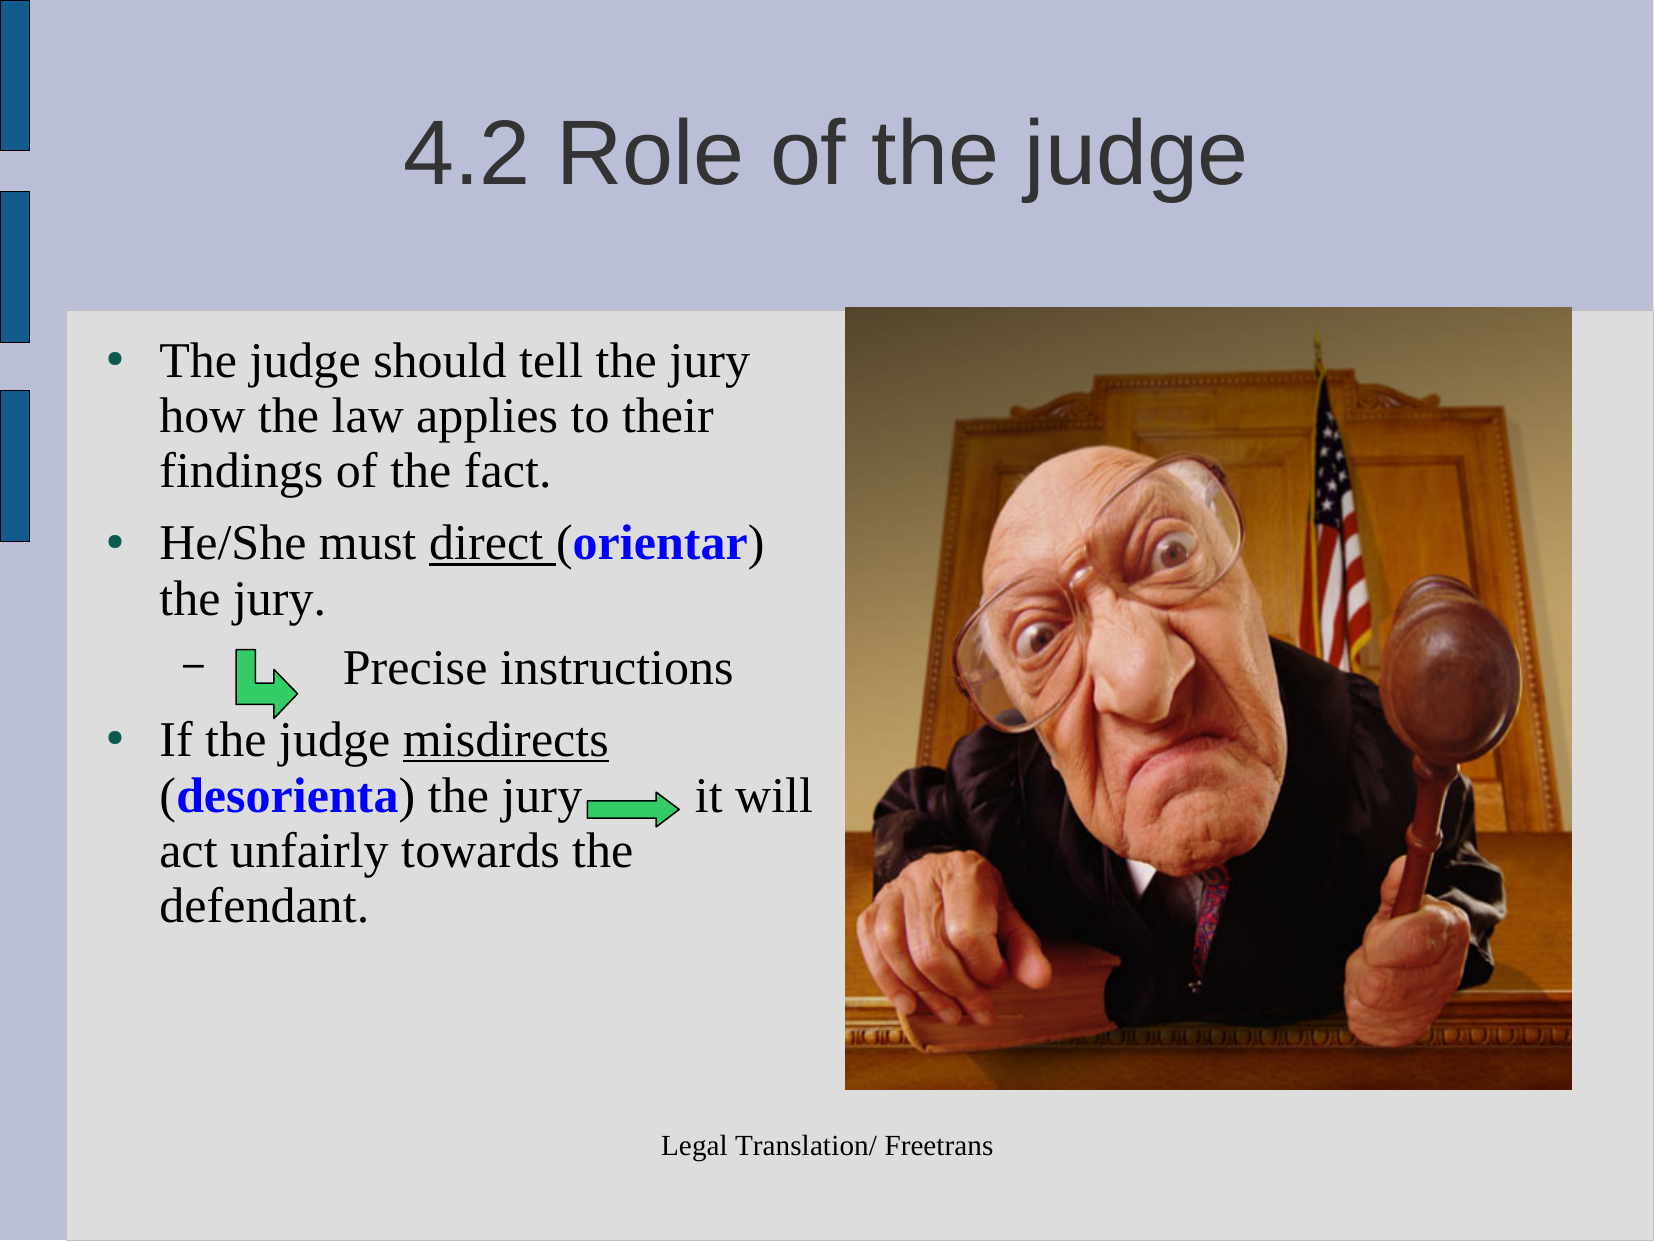

# 4.2 Role of the judge
The judge should tell the jury how the law applies to their findings of the fact.
He/She must direct (orientar) the jury.
 Precise instructions
If the judge misdirects (desorienta) the jury it will act unfairly towards the defendant.
Legal Translation/ Freetrans